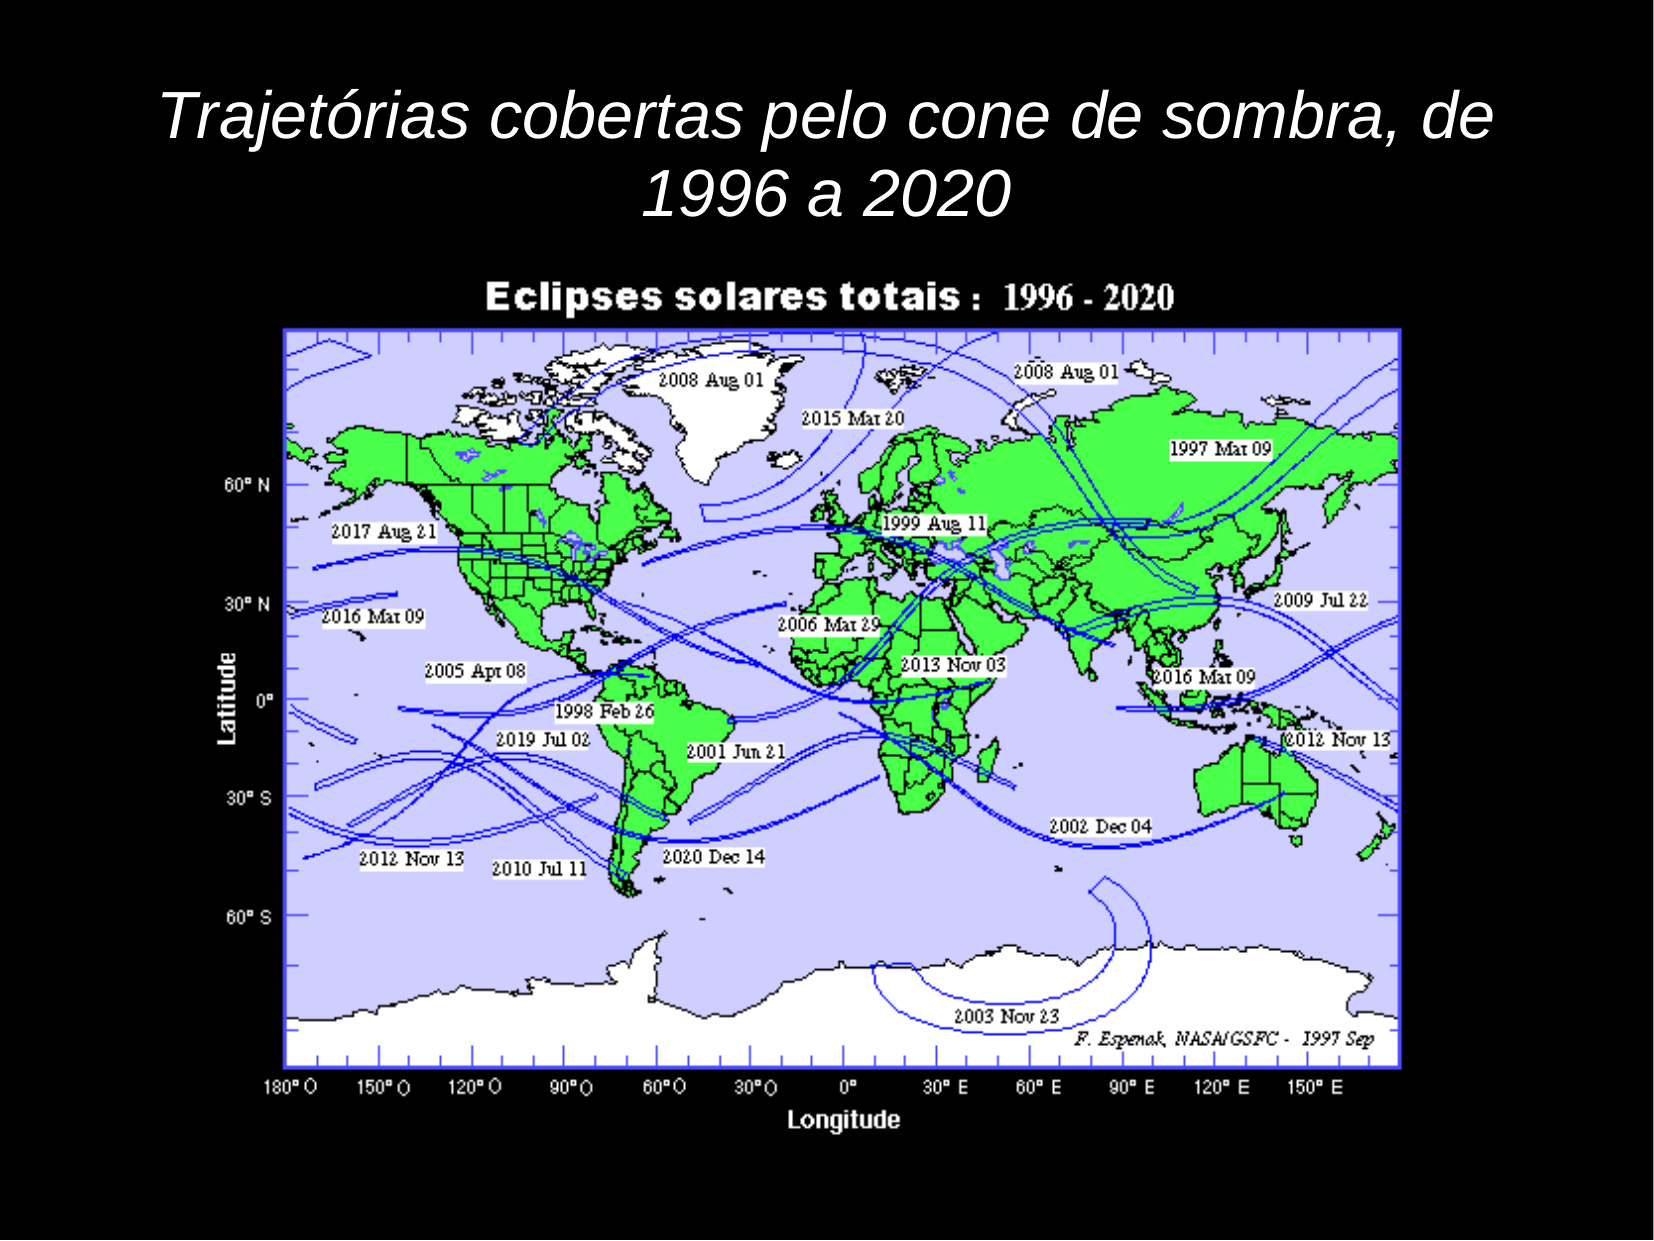

# Trajetórias cobertas pelo cone de sombra, de 1996 a 2020